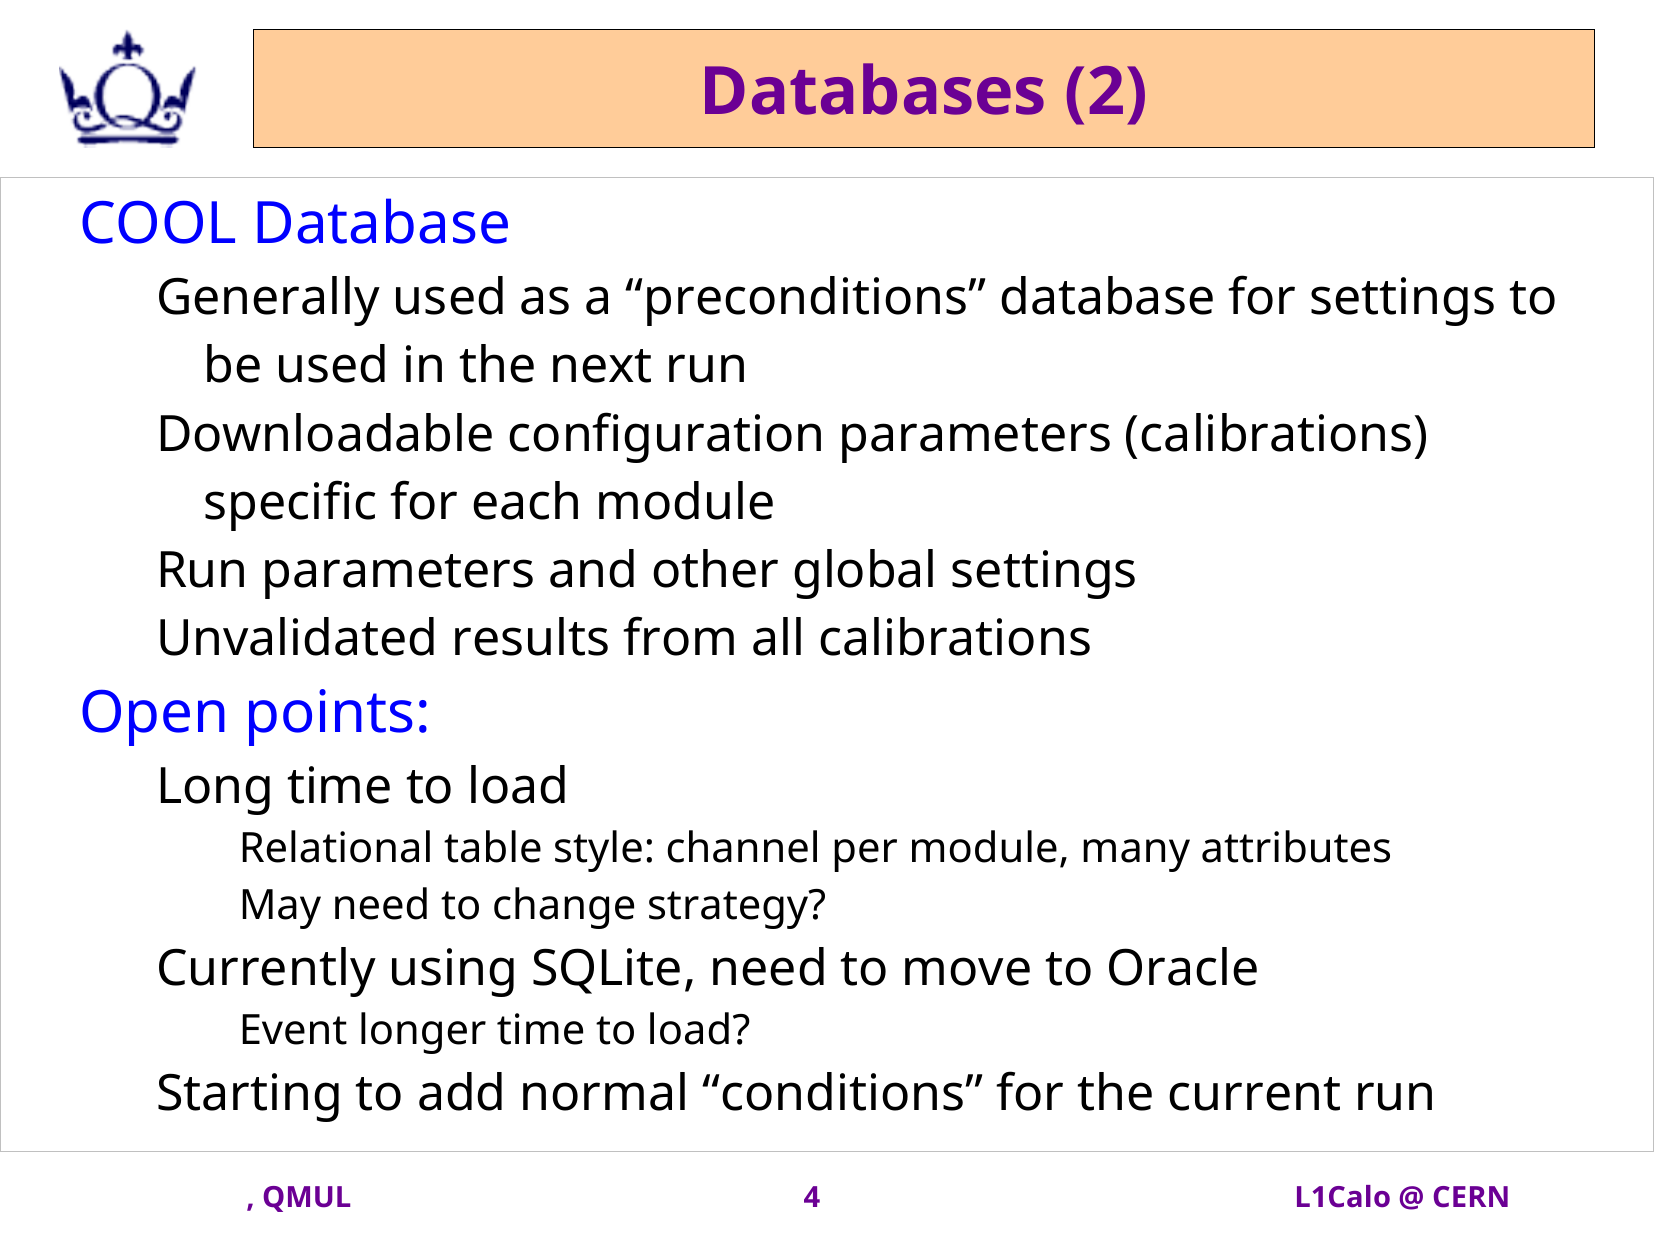

# Databases (2)
COOL Database
Generally used as a “preconditions” database for settings to be used in the next run
Downloadable configuration parameters (calibrations) specific for each module
Run parameters and other global settings
Unvalidated results from all calibrations
Open points:
Long time to load
Relational table style: channel per module, many attributes
May need to change strategy?
Currently using SQLite, need to move to Oracle
Event longer time to load?
Starting to add normal “conditions” for the current run